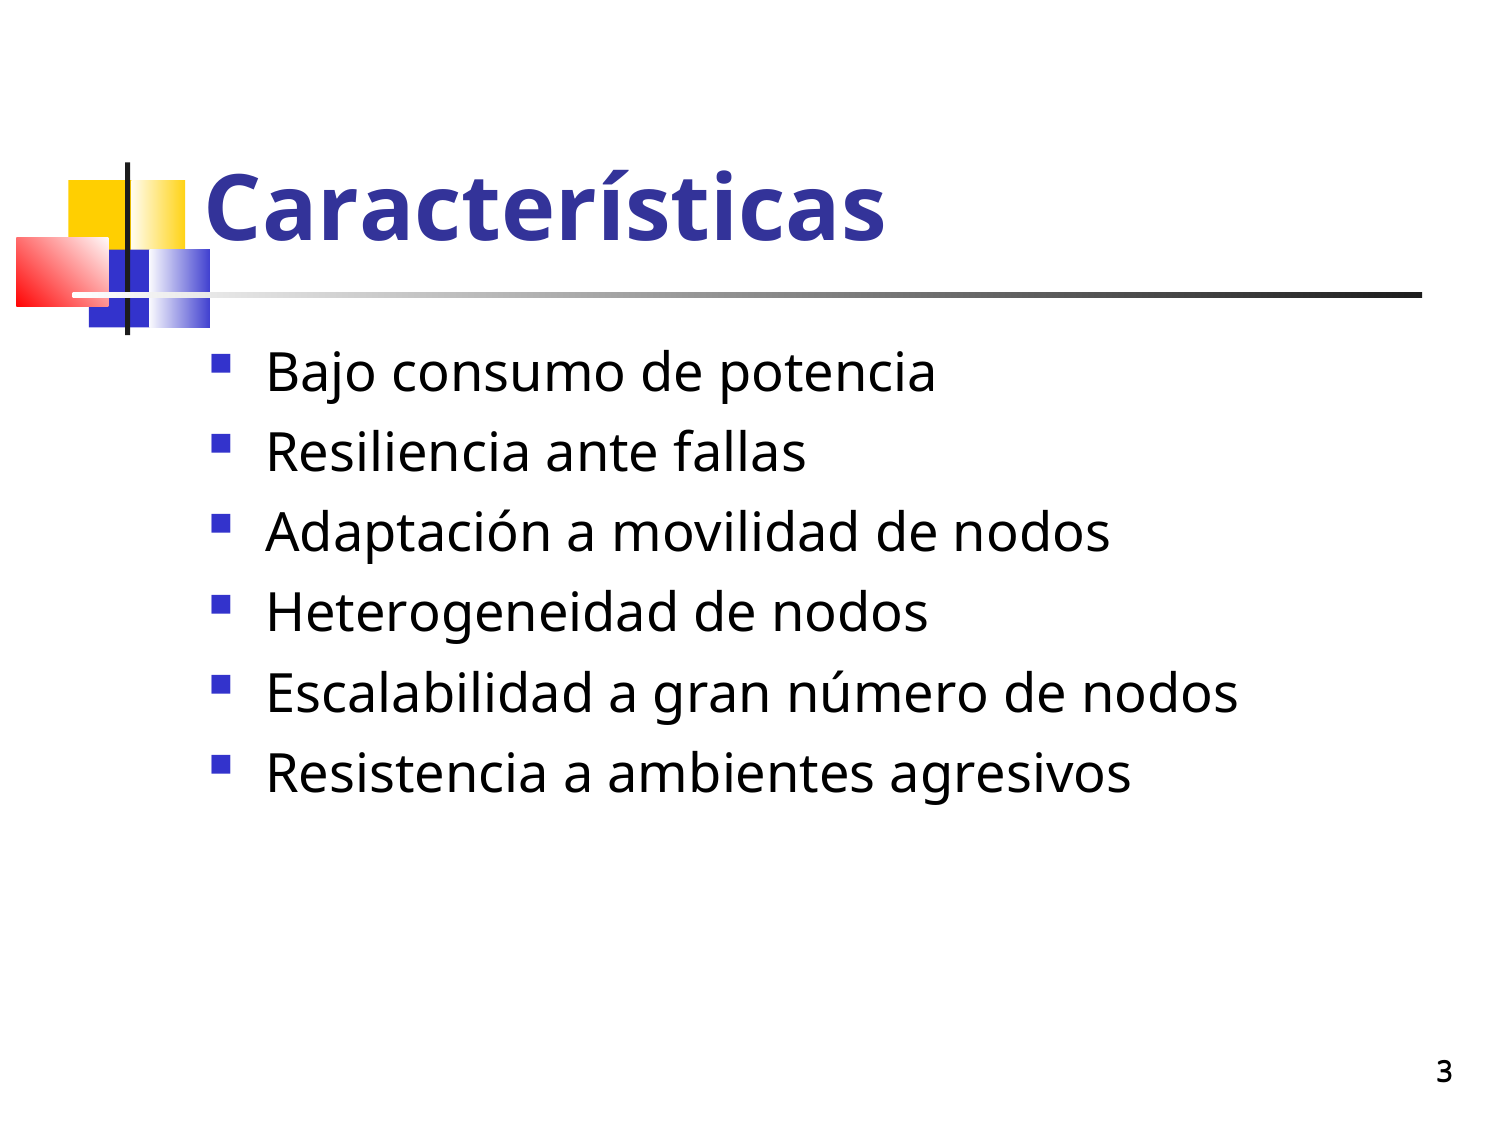

# Características
Bajo consumo de potencia
Resiliencia ante fallas
Adaptación a movilidad de nodos
Heterogeneidad de nodos
Escalabilidad a gran número de nodos
Resistencia a ambientes agresivos
3